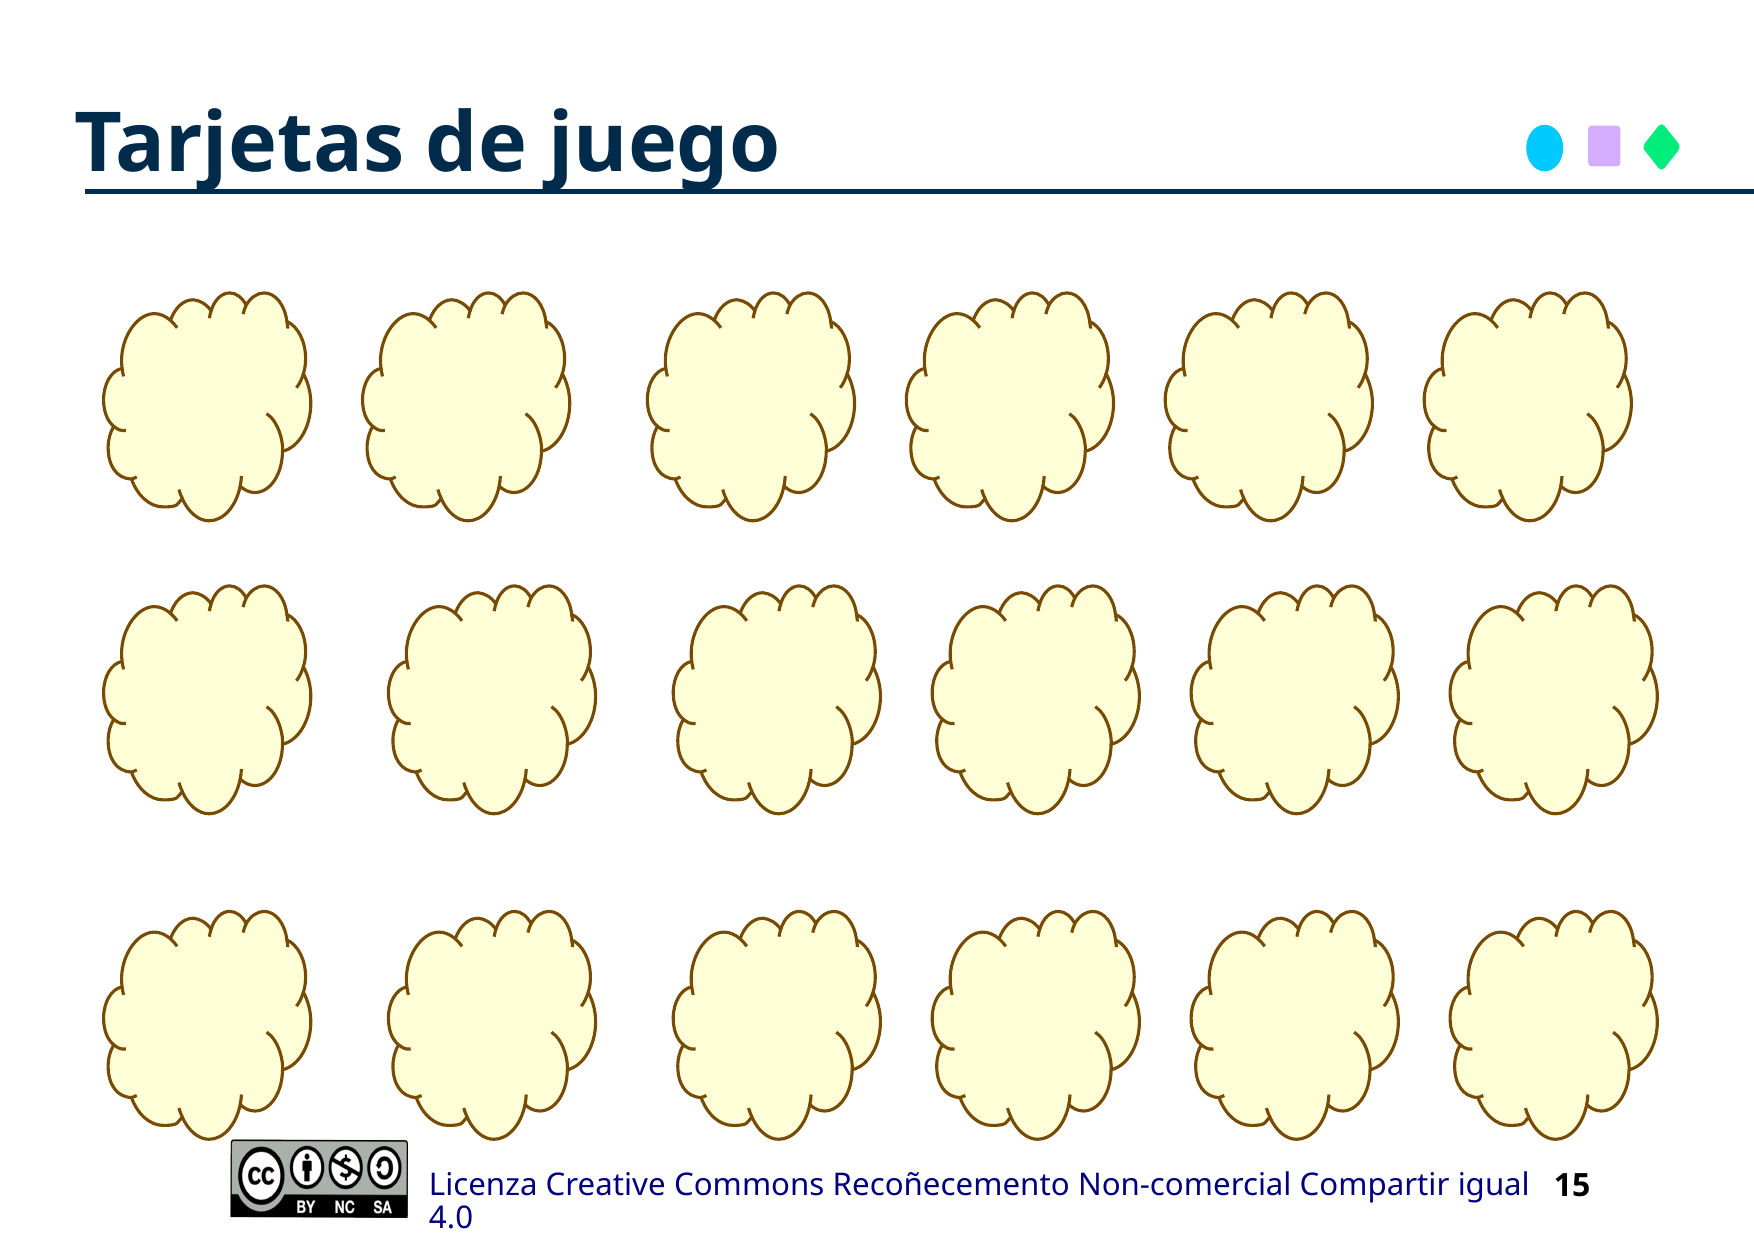

# Tarjetas de juego
Licenza Creative Commons Recoñecemento Non-comercial Compartir igual 4.0